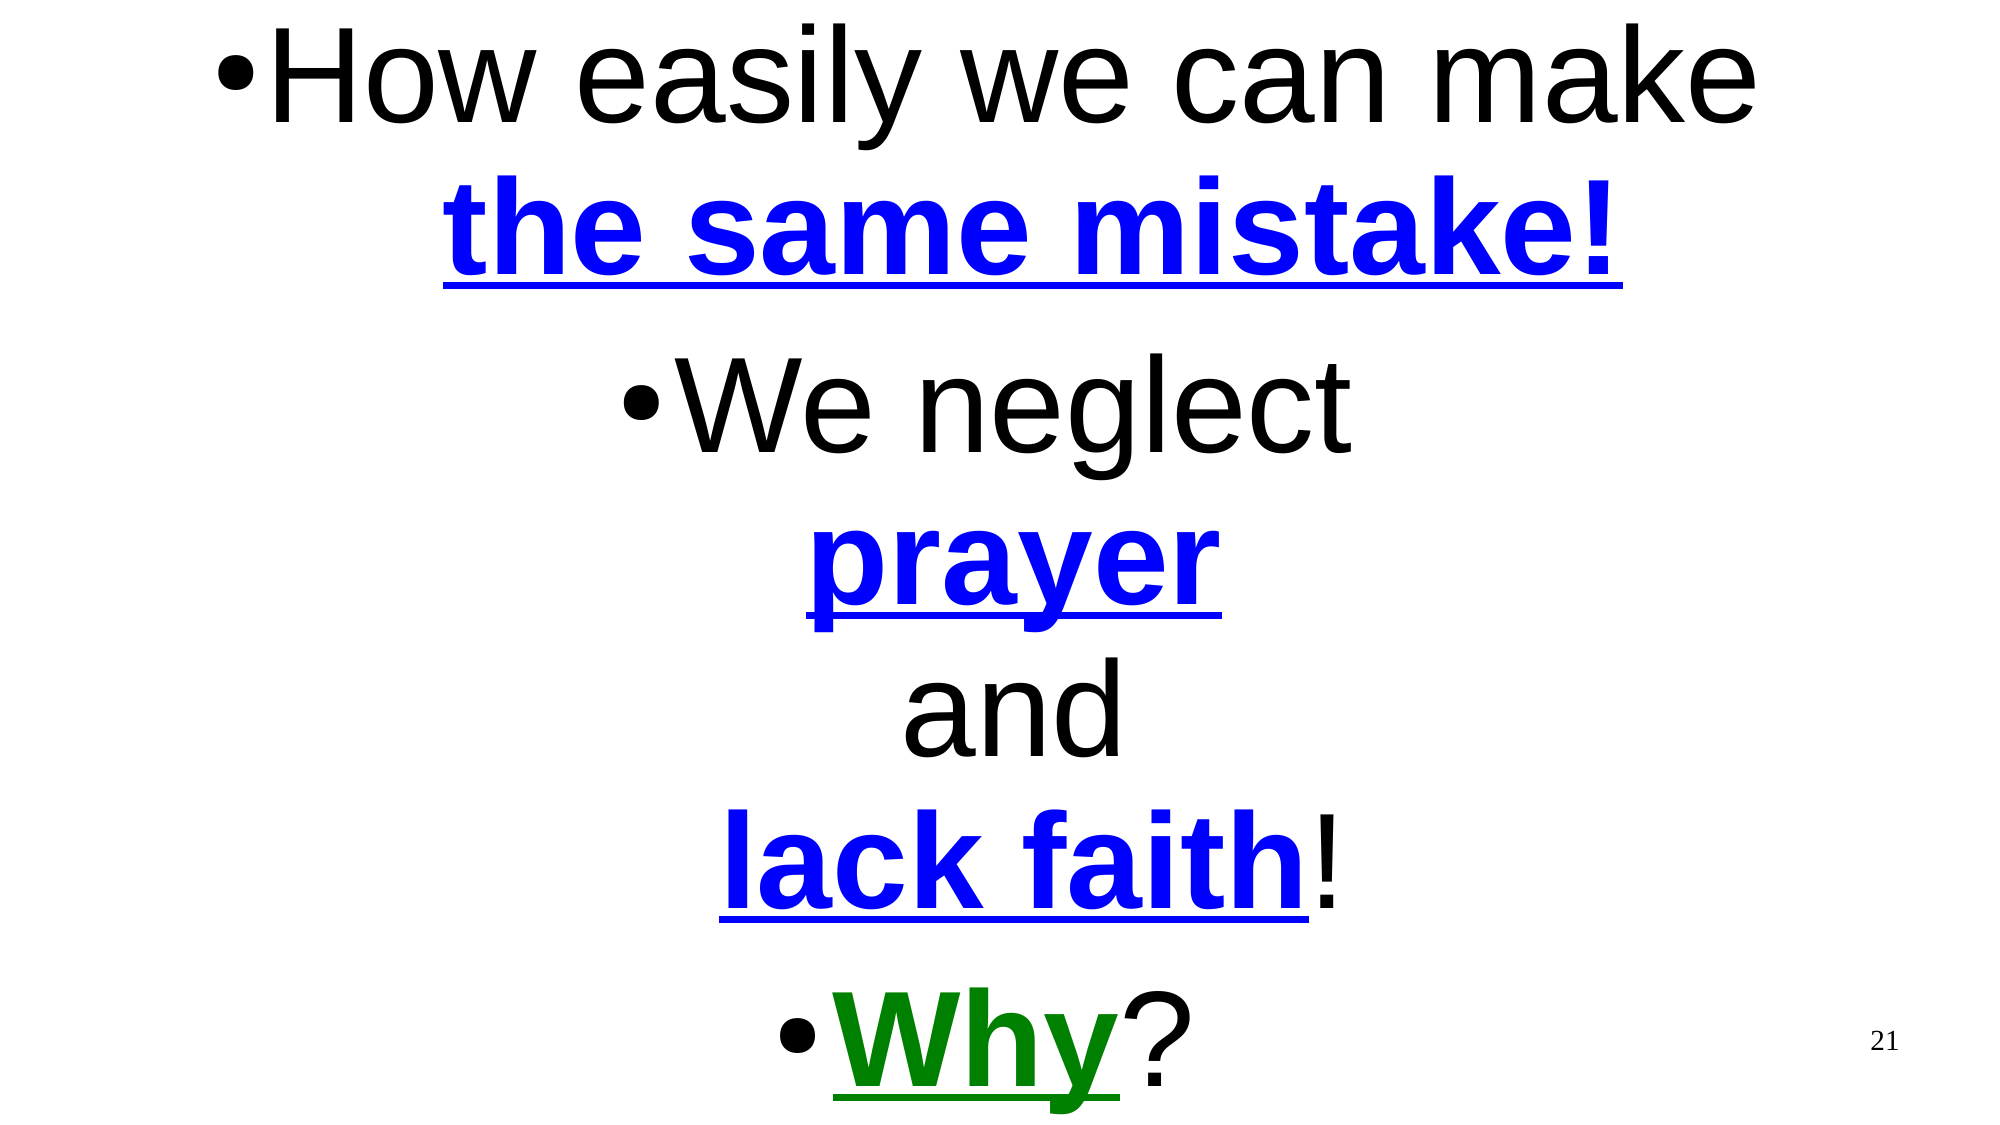

# How easily we can make the same mistake!
We neglect
prayer
and
lack faith!
Why?
21